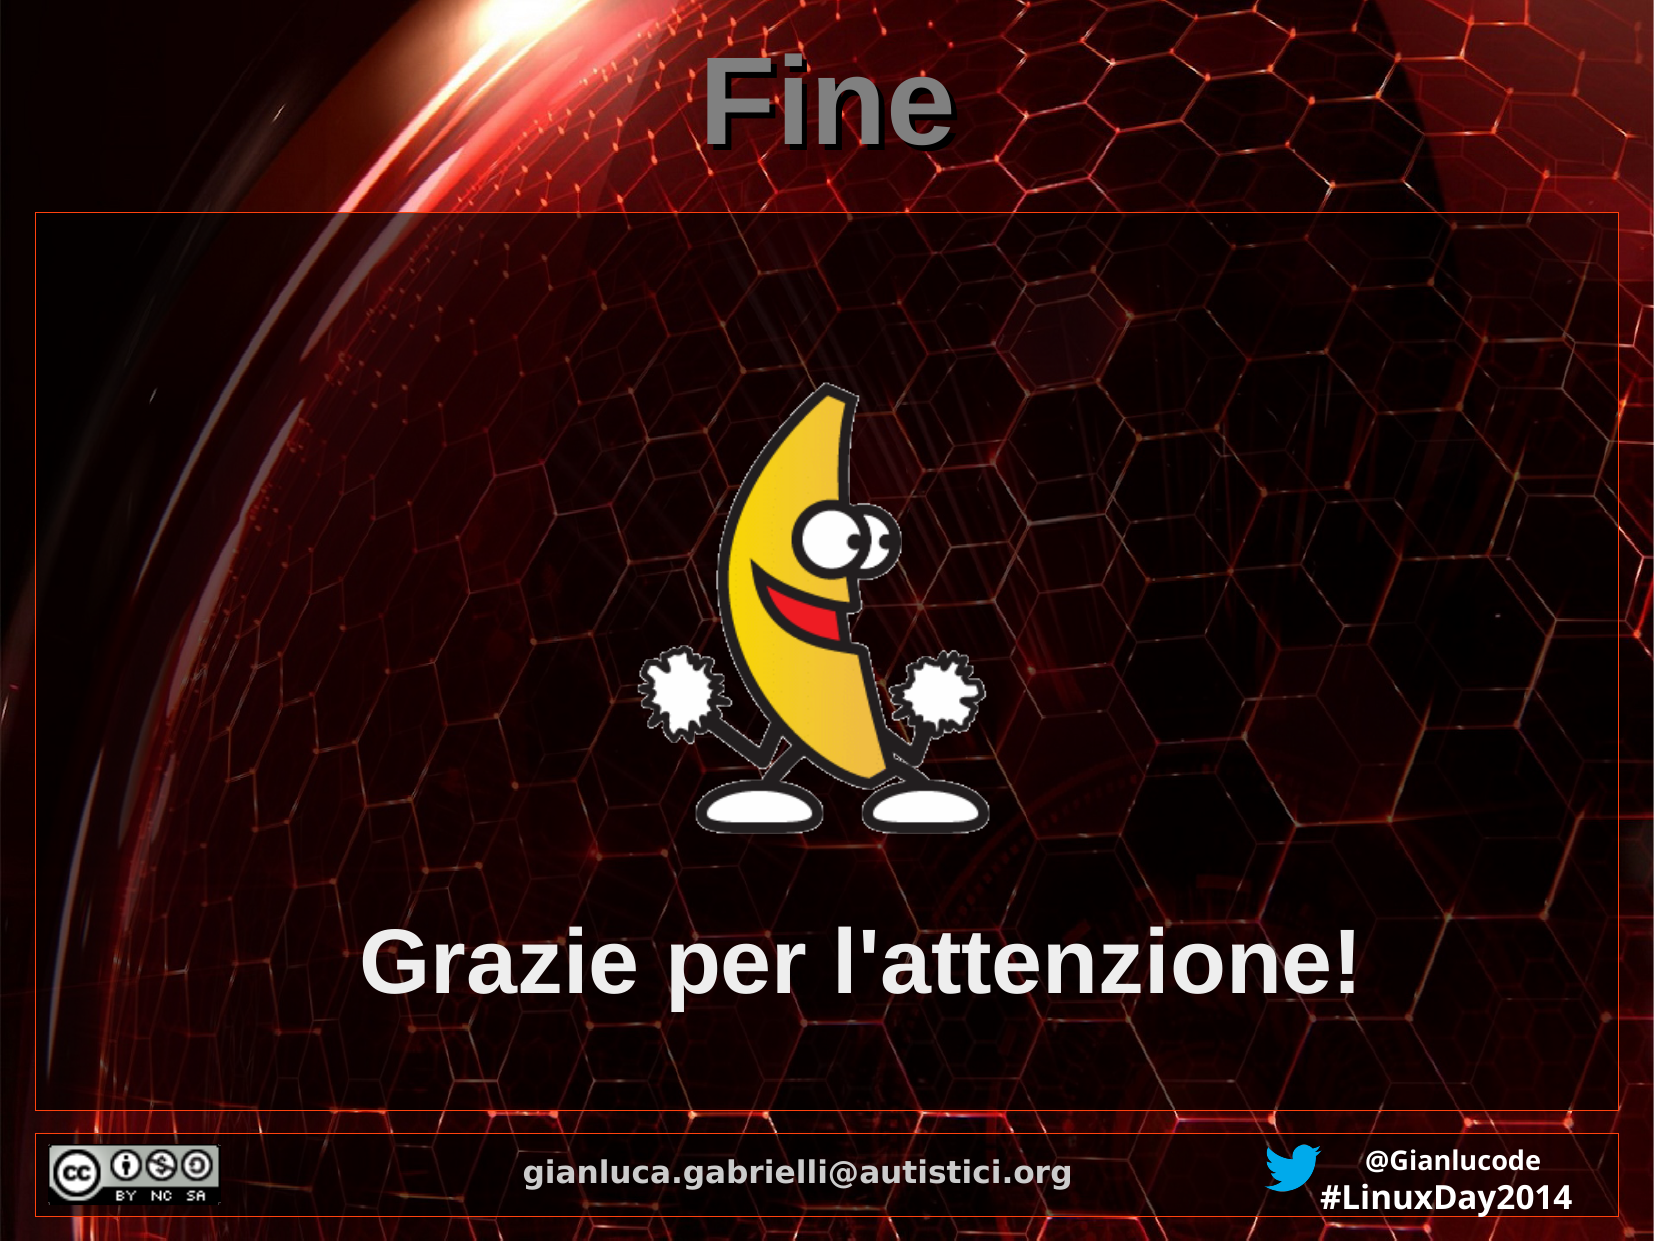

Fine
Grazie per l'attenzione!
@Gianlucode
gianluca.gabrielli@autistici.org
#LinuxDay2014